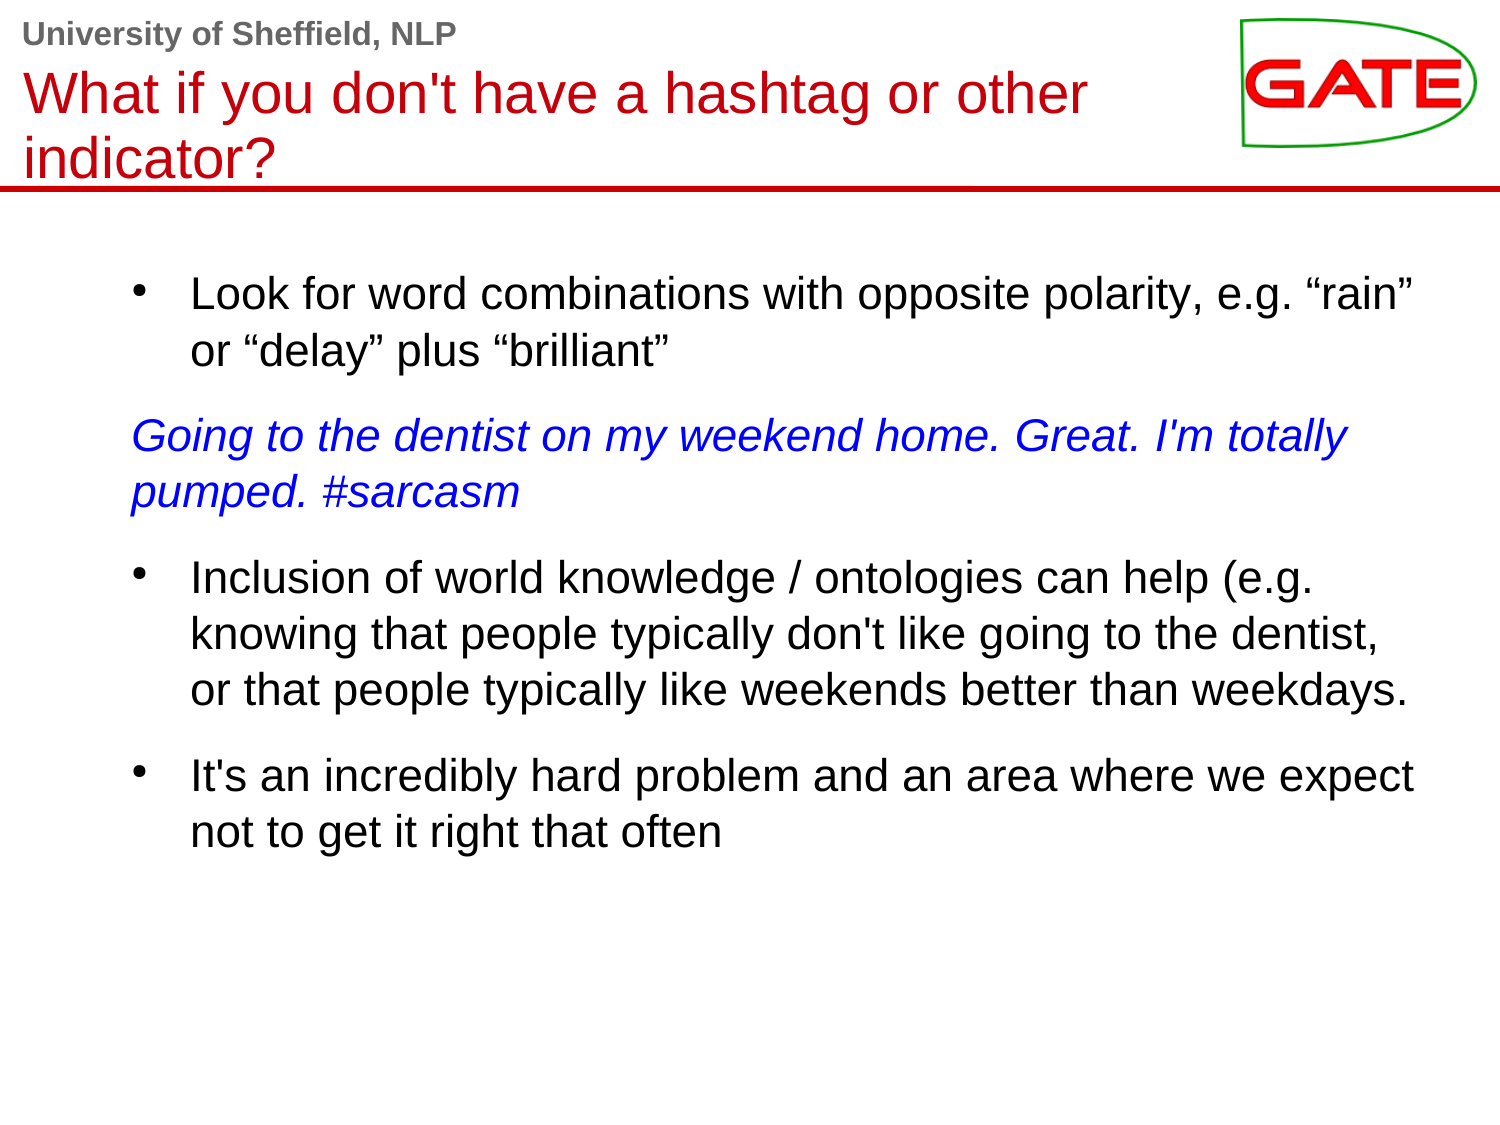

# What if you don't have a hashtag or other indicator?
Look for word combinations with opposite polarity, e.g. “rain” or “delay” plus “brilliant”
Going to the dentist on my weekend home. Great. I'm totally pumped. #sarcasm
Inclusion of world knowledge / ontologies can help (e.g. knowing that people typically don't like going to the dentist, or that people typically like weekends better than weekdays.
It's an incredibly hard problem and an area where we expect not to get it right that often